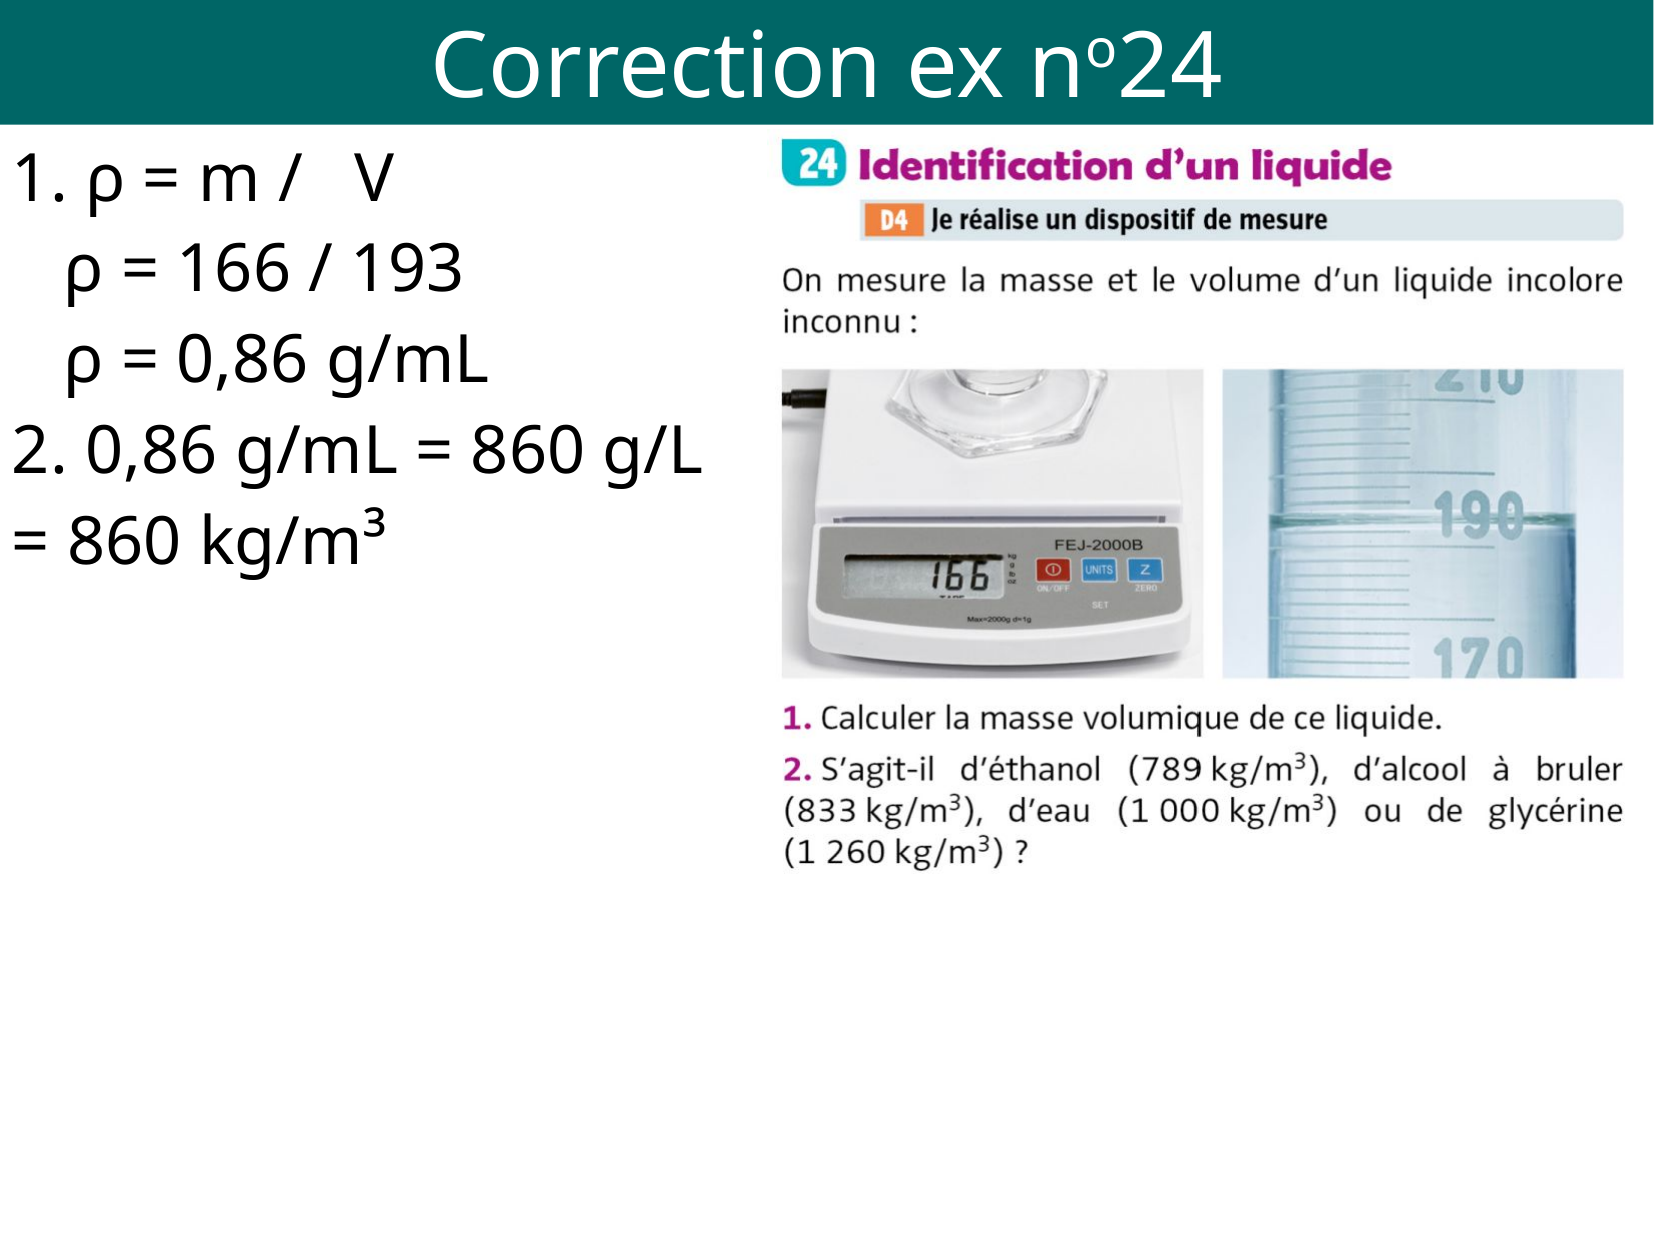

# Correction ex no24
1. ρ = m / V
 ρ = 166 / 193
 ρ = 0,86 g/mL
2. 0,86 g/mL = 860 g/L
= 860 kg/m³